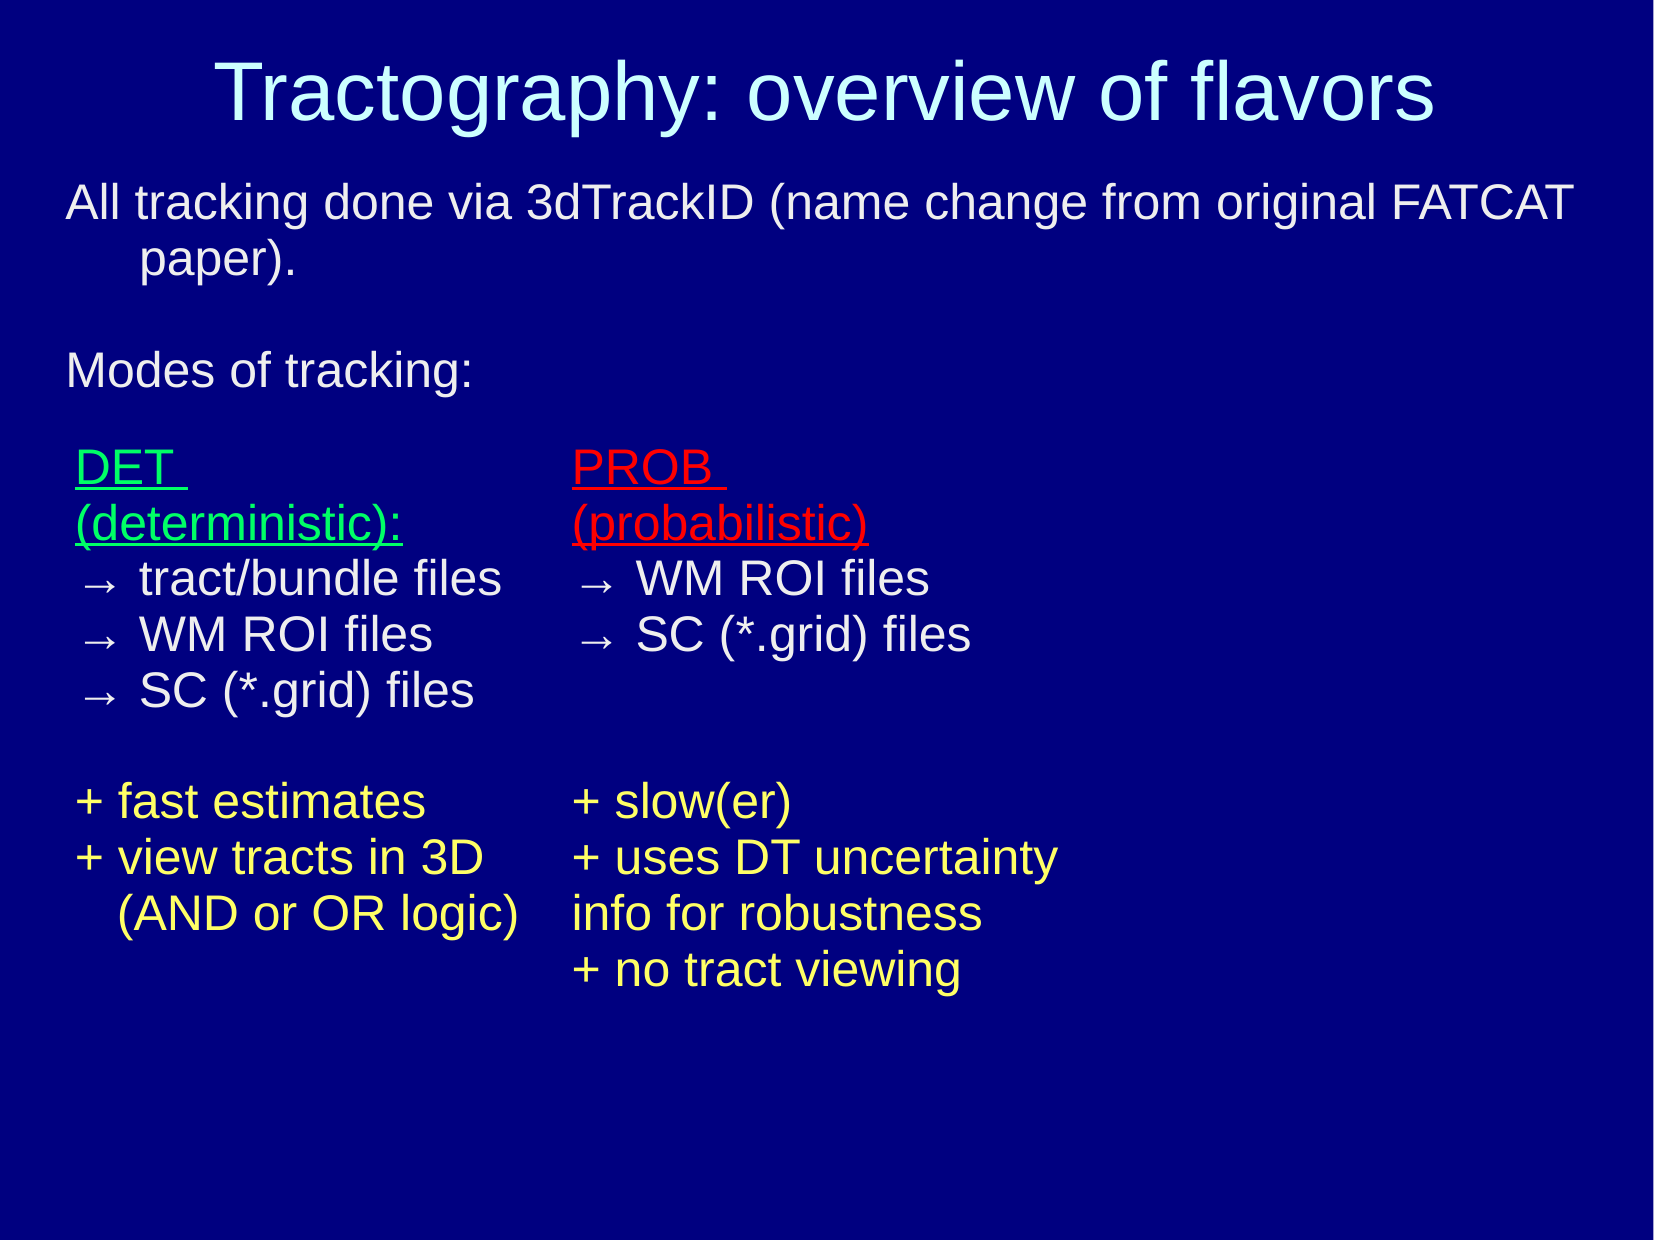

# Tractography: overview of flavors
All tracking done via 3dTrackID (name change from original FATCAT
	paper).
Modes of tracking:
DET
(deterministic):
→ tract/bundle files
→ WM ROI files
→ SC (*.grid) files
+ fast estimates
+ view tracts in 3D
 (AND or OR logic)
PROB
(probabilistic)
→ WM ROI files
→ SC (*.grid) files
+ slow(er)
+ uses DT uncertainty info for robustness
+ no tract viewing